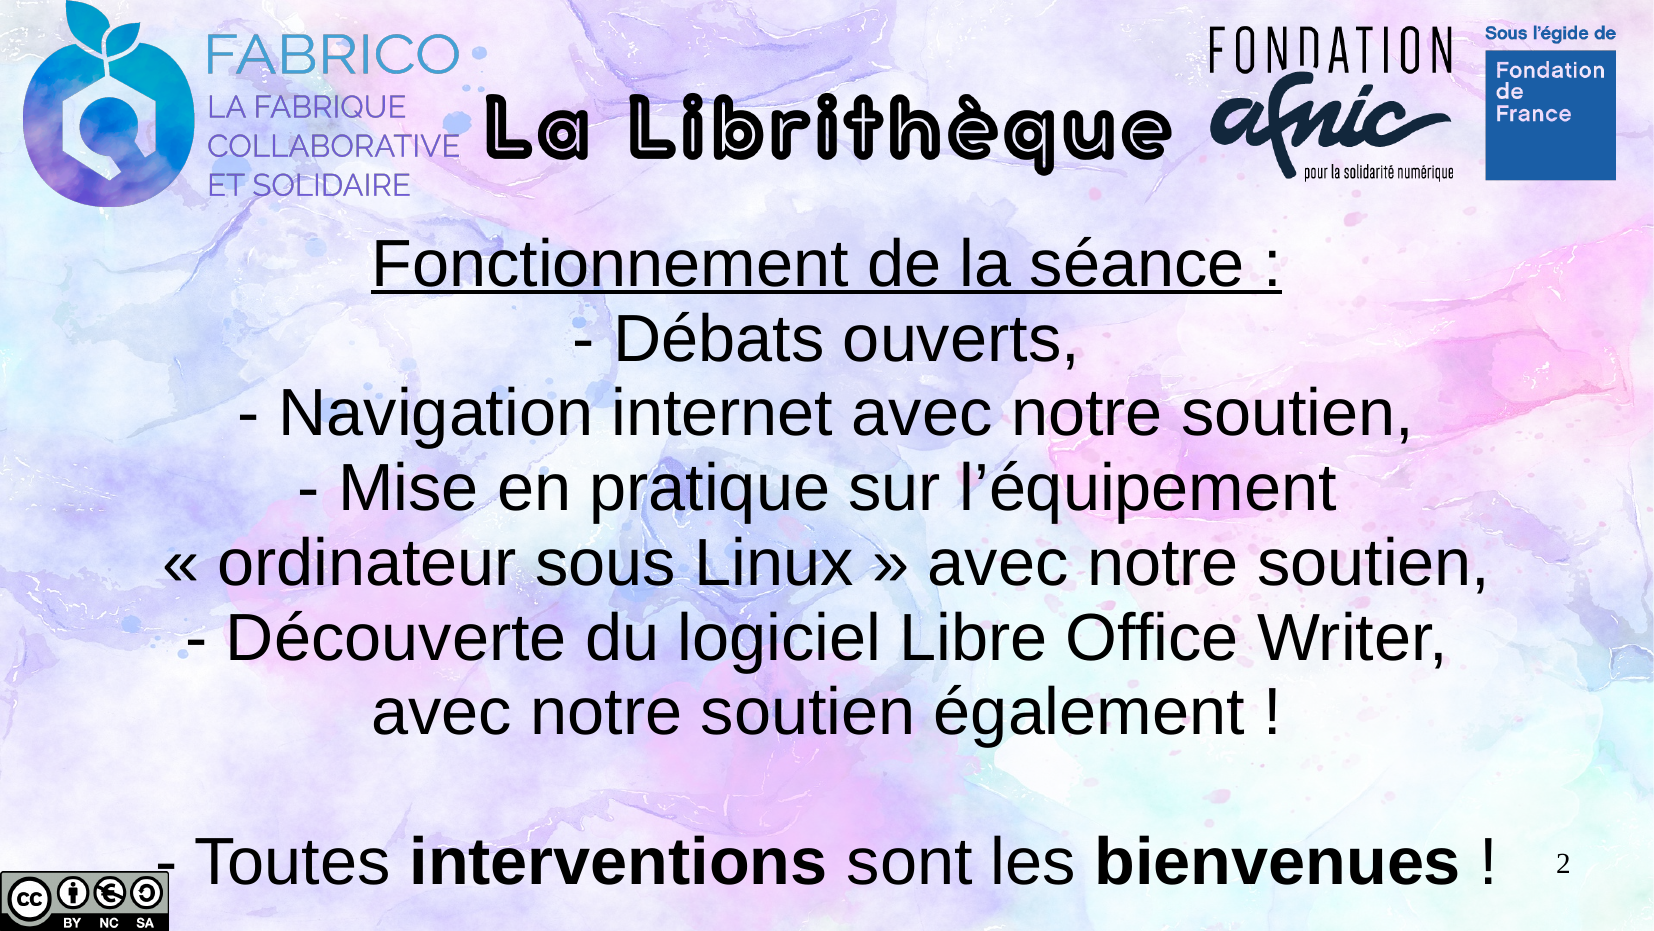

# Fonctionnement de la séance :
- Débats ouverts,
- Navigation internet avec notre soutien,
- Mise en pratique sur l’équipement
« ordinateur sous Linux » avec notre soutien,
- Découverte du logiciel Libre Office Writer,
avec notre soutien également !
- Toutes interventions sont les bienvenues !
2